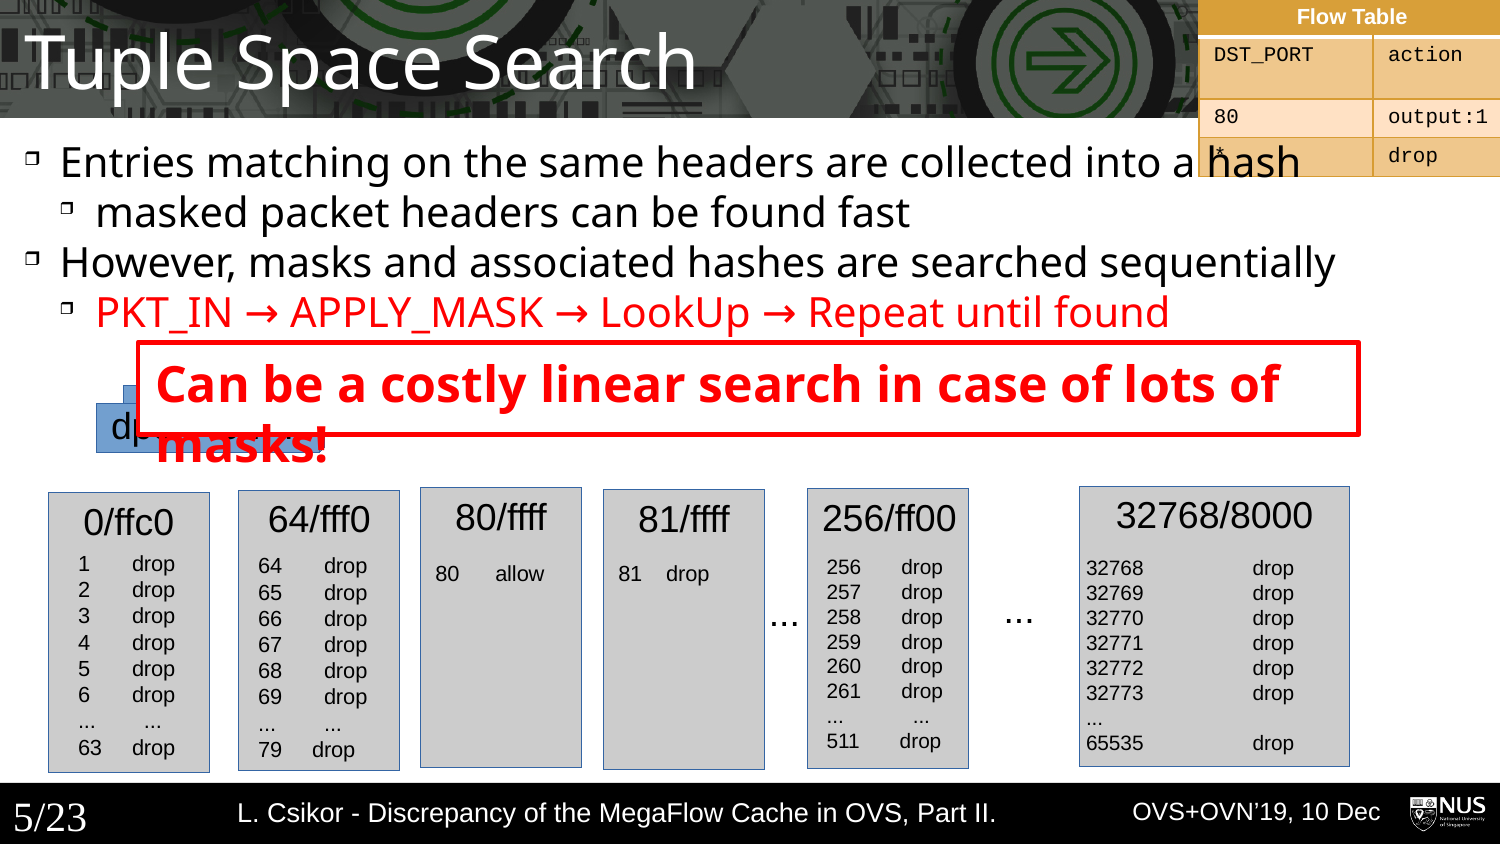

Tuple Space Search
| Flow Table | |
| --- | --- |
| DST\_PORT | action |
| 80 | output:1 |
| \* | drop |
Entries matching on the same headers are collected into a hash
masked packet headers can be found fast
However, masks and associated hashes are searched sequentially
PKT_IN → APPLY_MASK → LookUp → Repeat until found
Can be a costly linear search in case of lots of masks!
dport=80
dport=32777
32768/8000
80/ffff
256/ff00
81/ffff
64/fff0
0/ffc0
1 drop
2 drop
3 drop
4 drop
5 drop
6 drop
... ...
63 drop
64 drop
65 drop
66 drop
67 drop
68 drop
69 drop
... ...
79 drop
256 drop
257 drop
258 drop
259 drop
260 drop
261 drop
... ...
511 drop
32768 drop
32769 drop
32770 drop
32771 drop
32772 drop
32773 drop
...
65535 drop
80 allow
81 drop
...
...